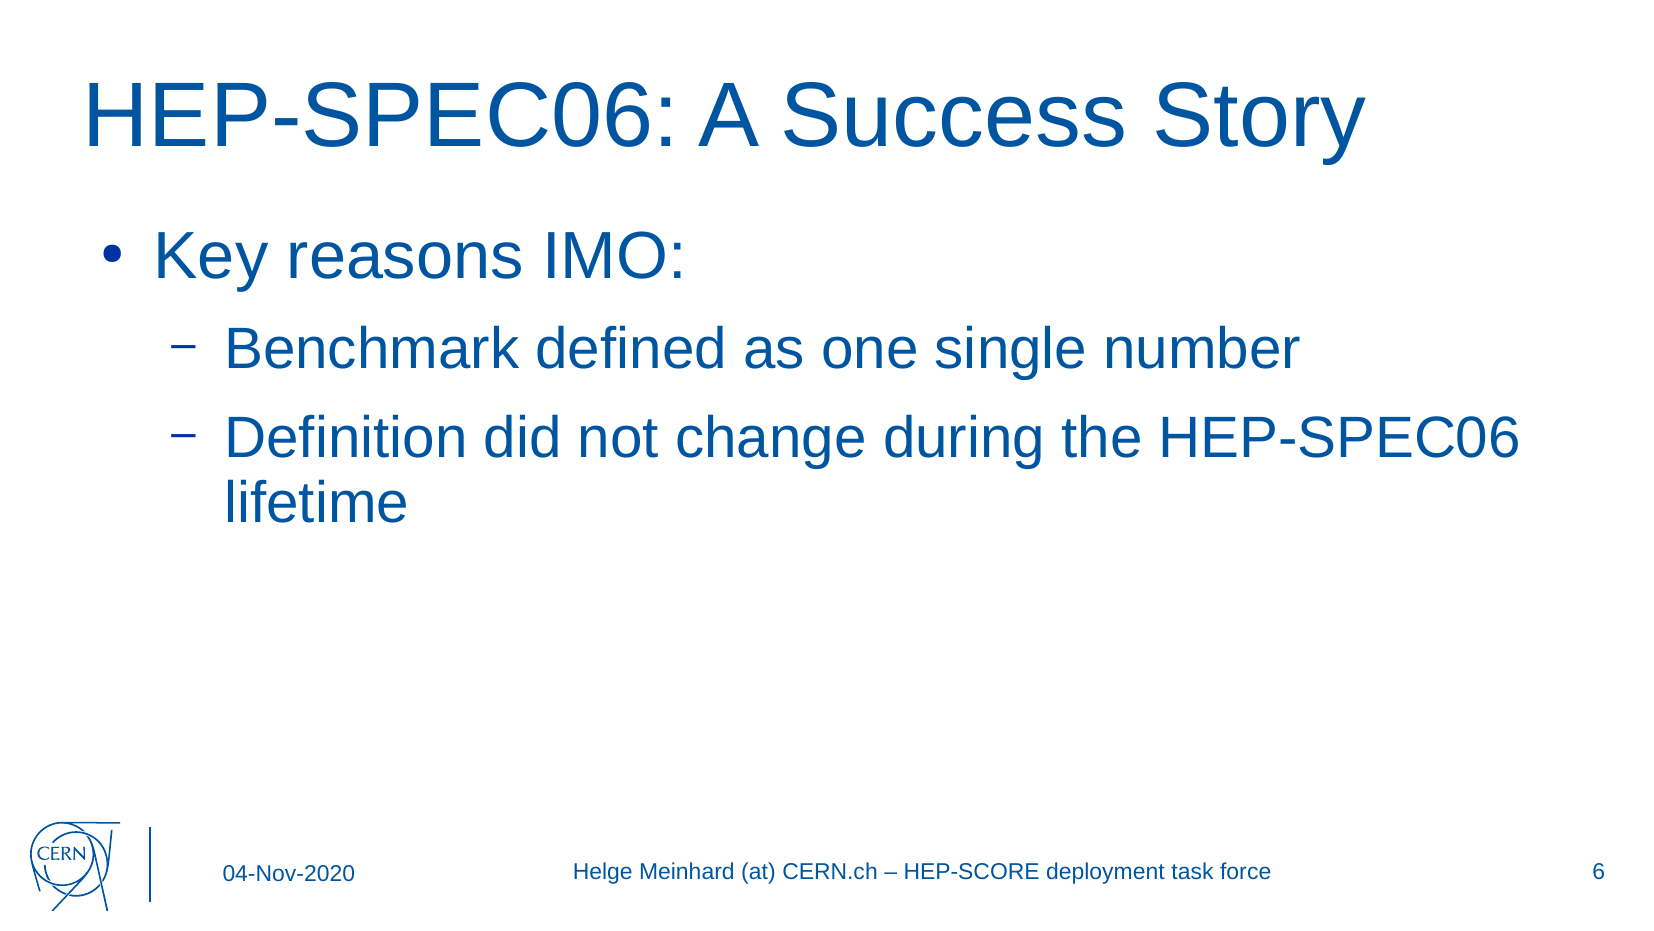

# HEP-SPEC06: A Success Story
Key reasons IMO:
Benchmark defined as one single number
Definition did not change during the HEP-SPEC06 lifetime
Helge Meinhard (at) CERN.ch – HEP-SCORE deployment task force
6
04-Nov-2020